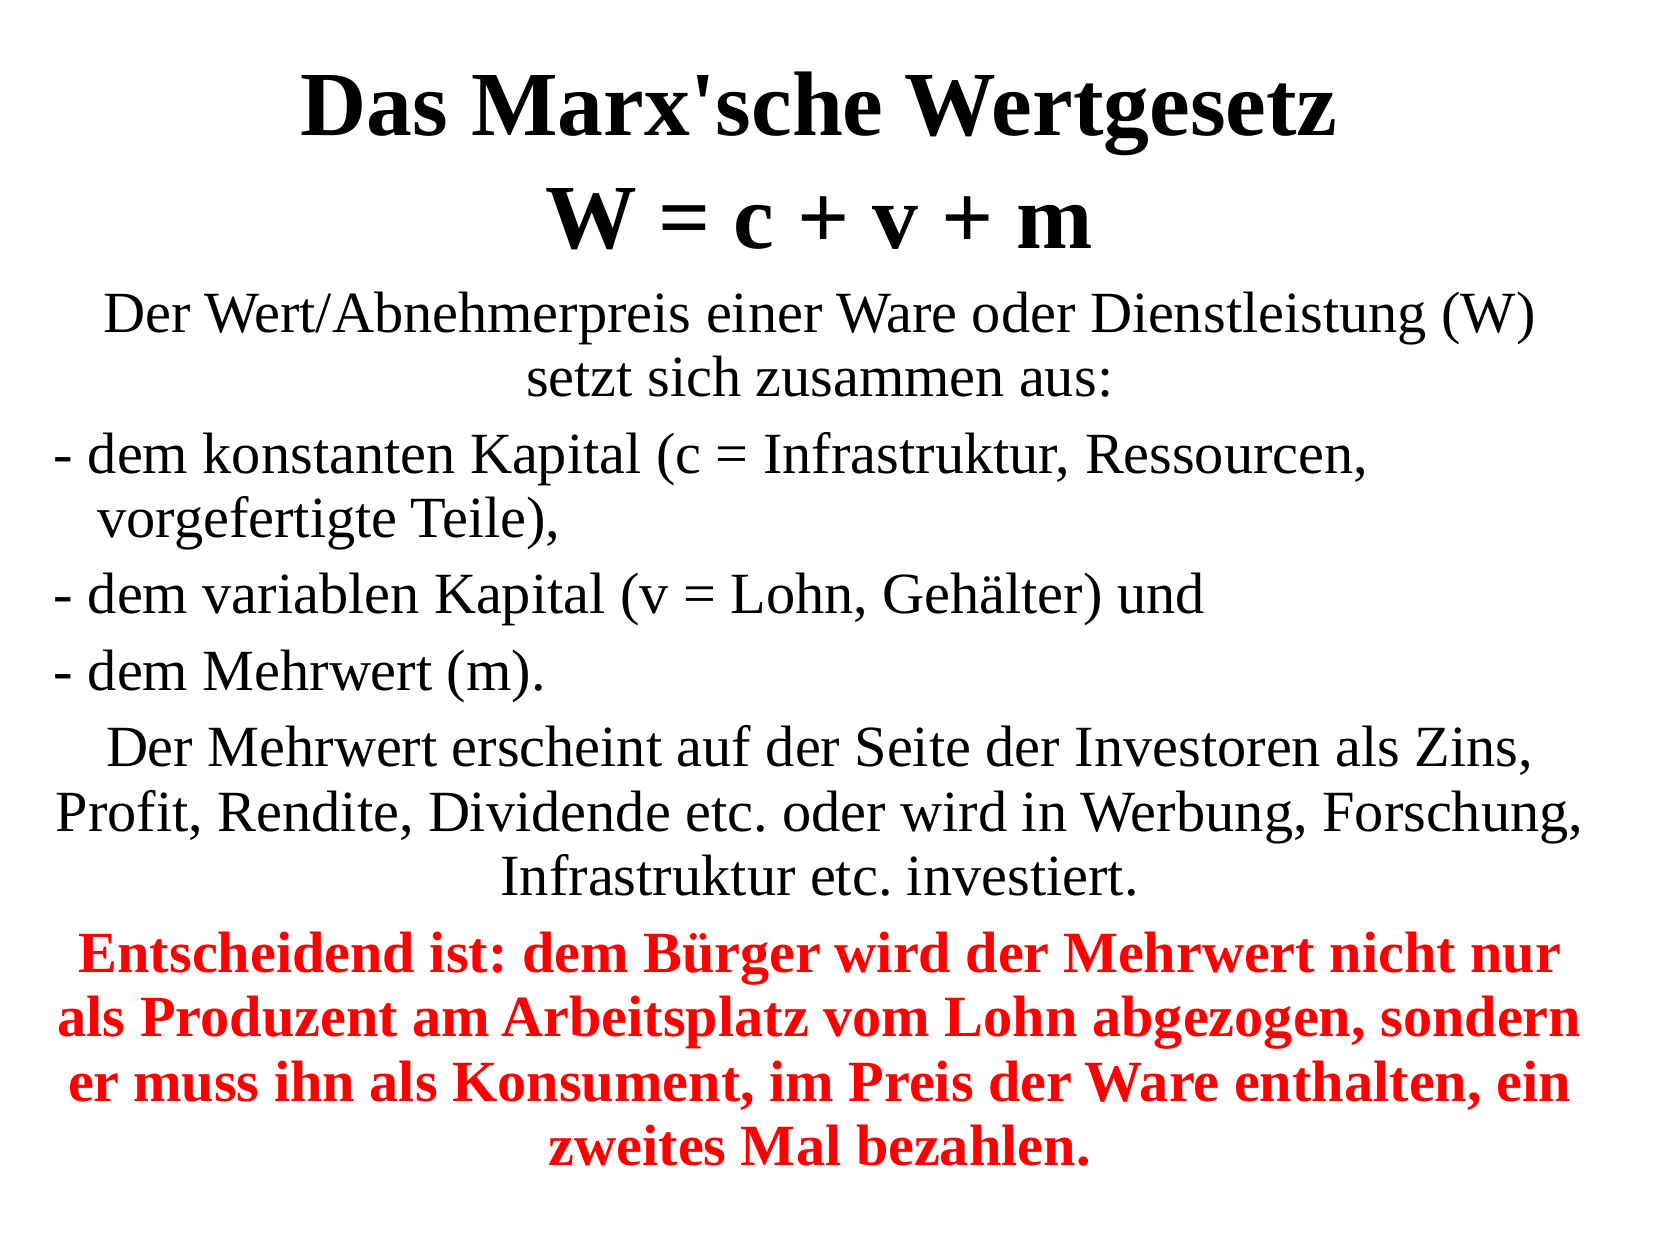

Das Marx'sche Wertgesetz
W = c + v + m
Der Wert/Abnehmerpreis einer Ware oder Dienstleistung (W) setzt sich zusammen aus:
- dem konstanten Kapital (c = Infrastruktur, Ressourcen, vorgefertigte Teile),
- dem variablen Kapital (v = Lohn, Gehälter) und
- dem Mehrwert (m).
Der Mehrwert erscheint auf der Seite der Investoren als Zins, Profit, Rendite, Dividende etc. oder wird in Werbung, Forschung, Infrastruktur etc. investiert.
Entscheidend ist: dem Bürger wird der Mehrwert nicht nur als Produzent am Arbeitsplatz vom Lohn abgezogen, sondern er muss ihn als Konsument, im Preis der Ware enthalten, ein zweites Mal bezahlen.